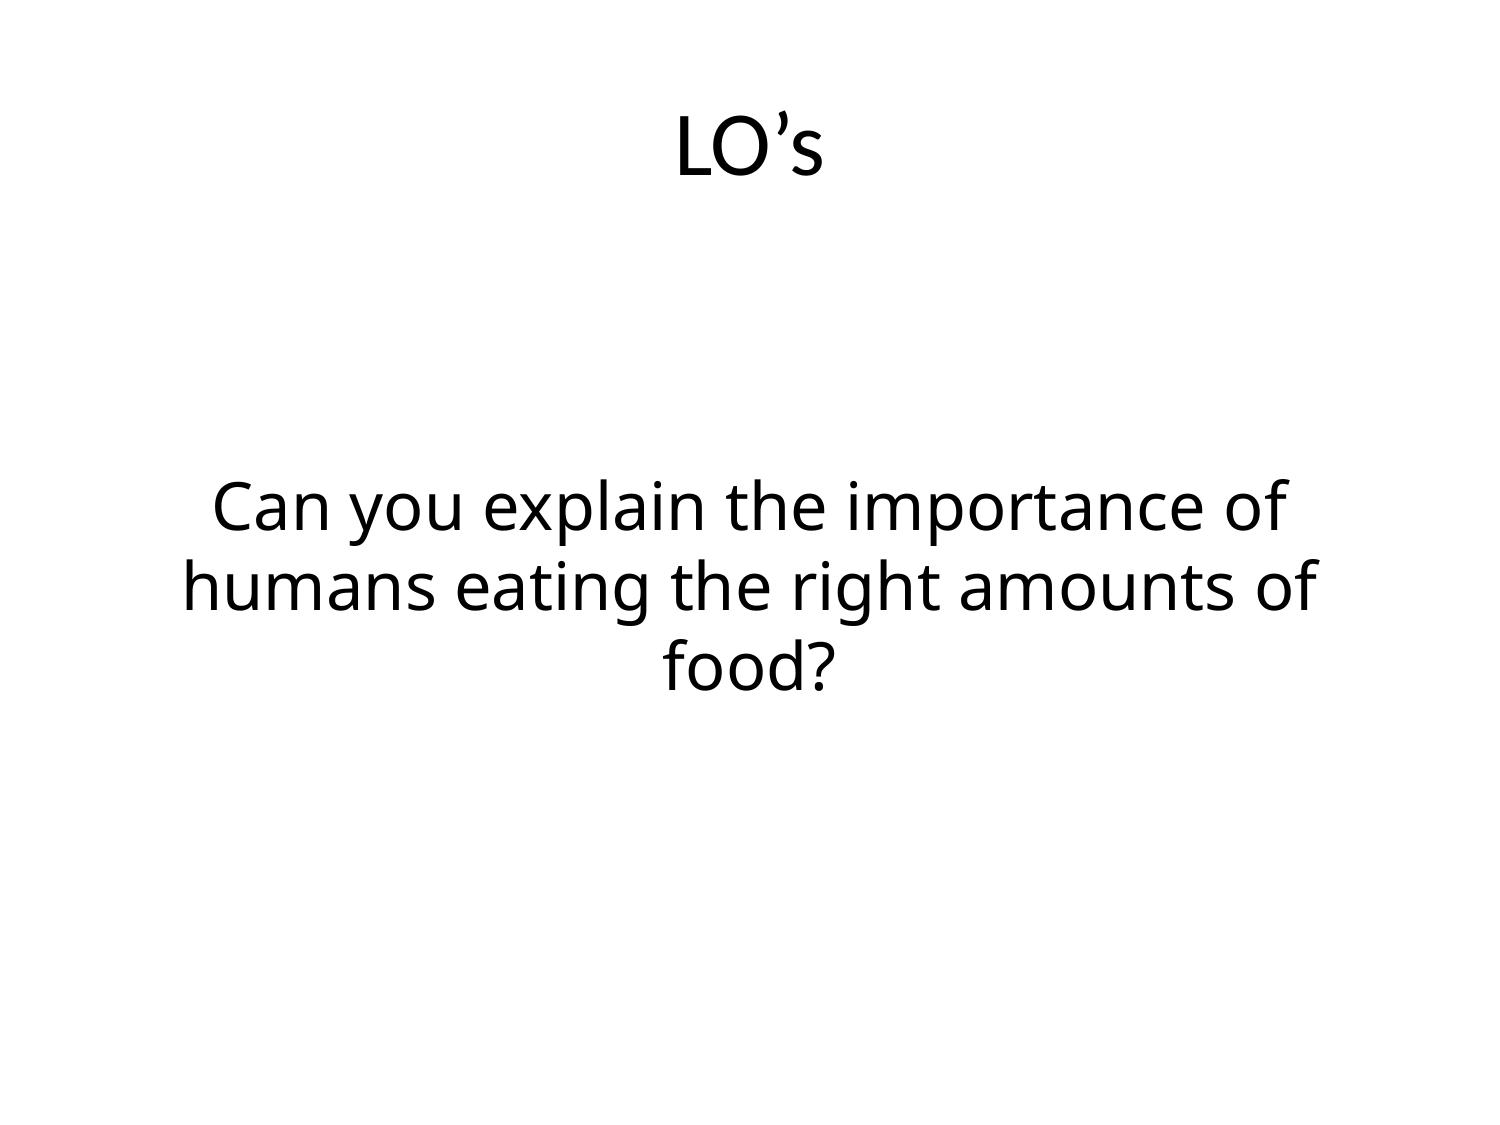

# LO’s
Can you explain the importance of humans eating the right amounts of food?